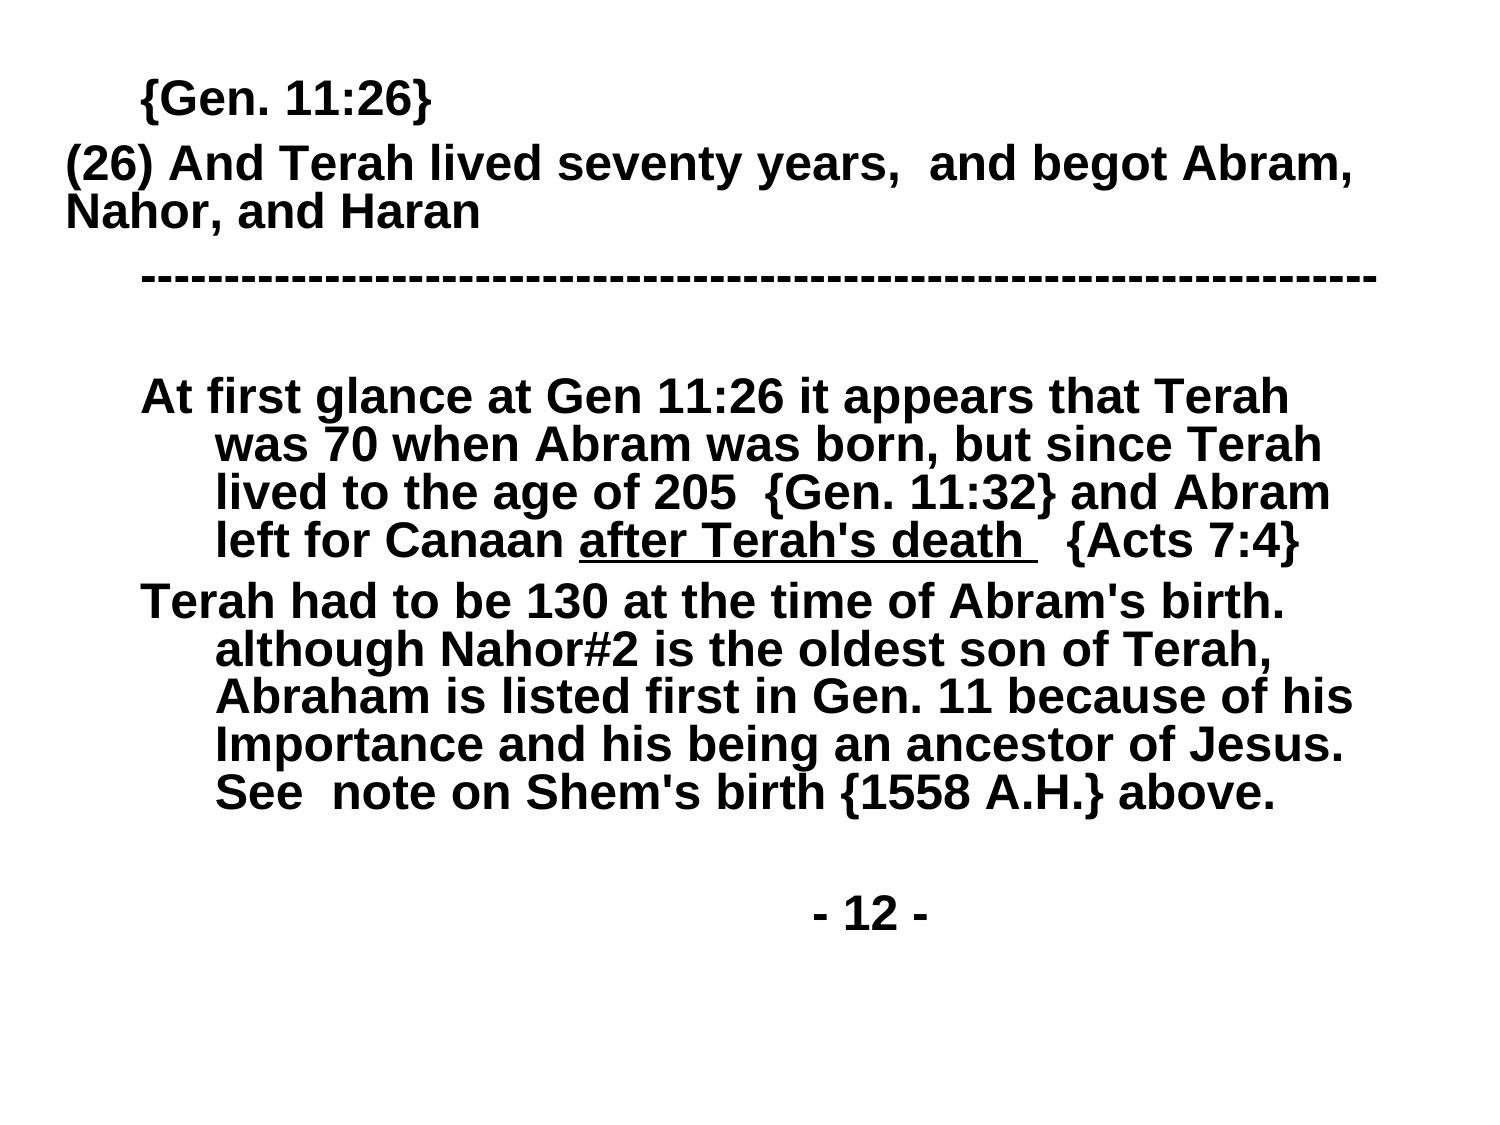

# {Gen. 11:26}
(26) And Terah lived seventy years, and begot Abram, Nahor, and Haran
--------------------------------------------------------------------------
At first glance at Gen 11:26 it appears that Terah was 70 when Abram was born, but since Terah lived to the age of 205 {Gen. 11:32} and Abram left for Canaan after Terah's death {Acts 7:4}
Terah had to be 130 at the time of Abram's birth. although Nahor#2 is the oldest son of Terah, Abraham is listed first in Gen. 11 because of his Importance and his being an ancestor of Jesus. See note on Shem's birth {1558 A.H.} above.
 - 12 -